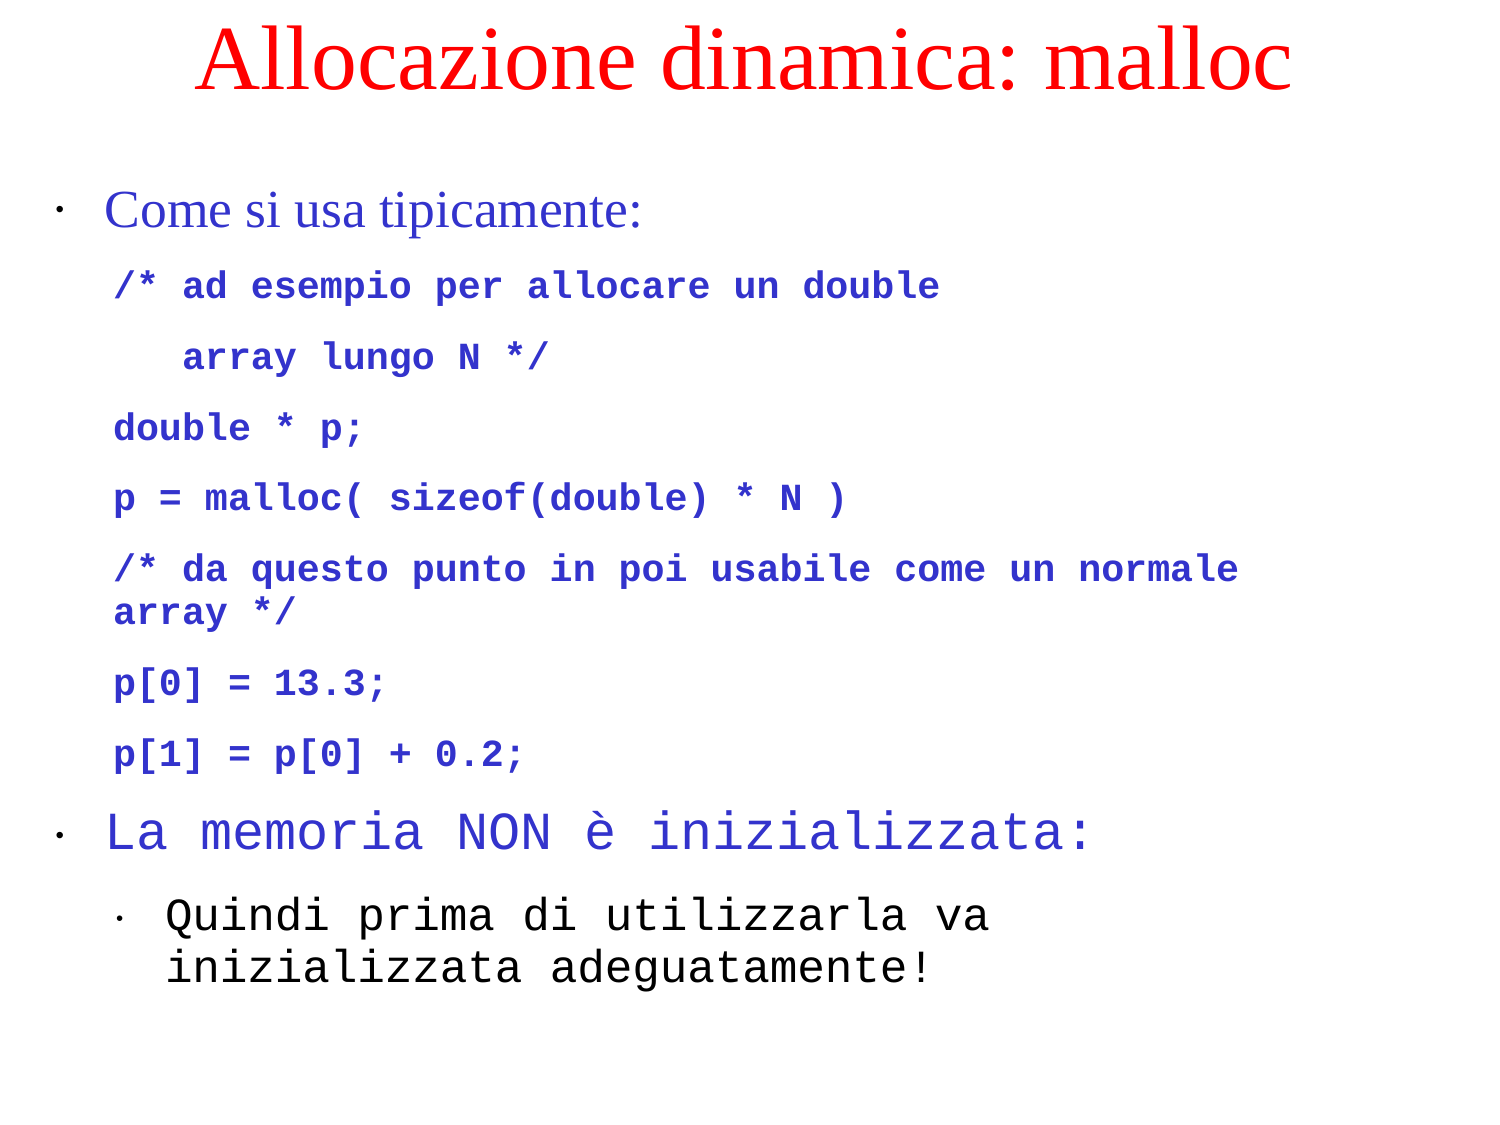

# Allocazione dinamica: malloc
Come si usa tipicamente:
/* ad esempio per allocare un double
 array lungo N */
double * p;
p = malloc( sizeof(double) * N )
/* da questo punto in poi usabile come un normale array */
p[0] = 13.3;
p[1] = p[0] + 0.2;
La memoria NON è inizializzata:
Quindi prima di utilizzarla va inizializzata adeguatamente!